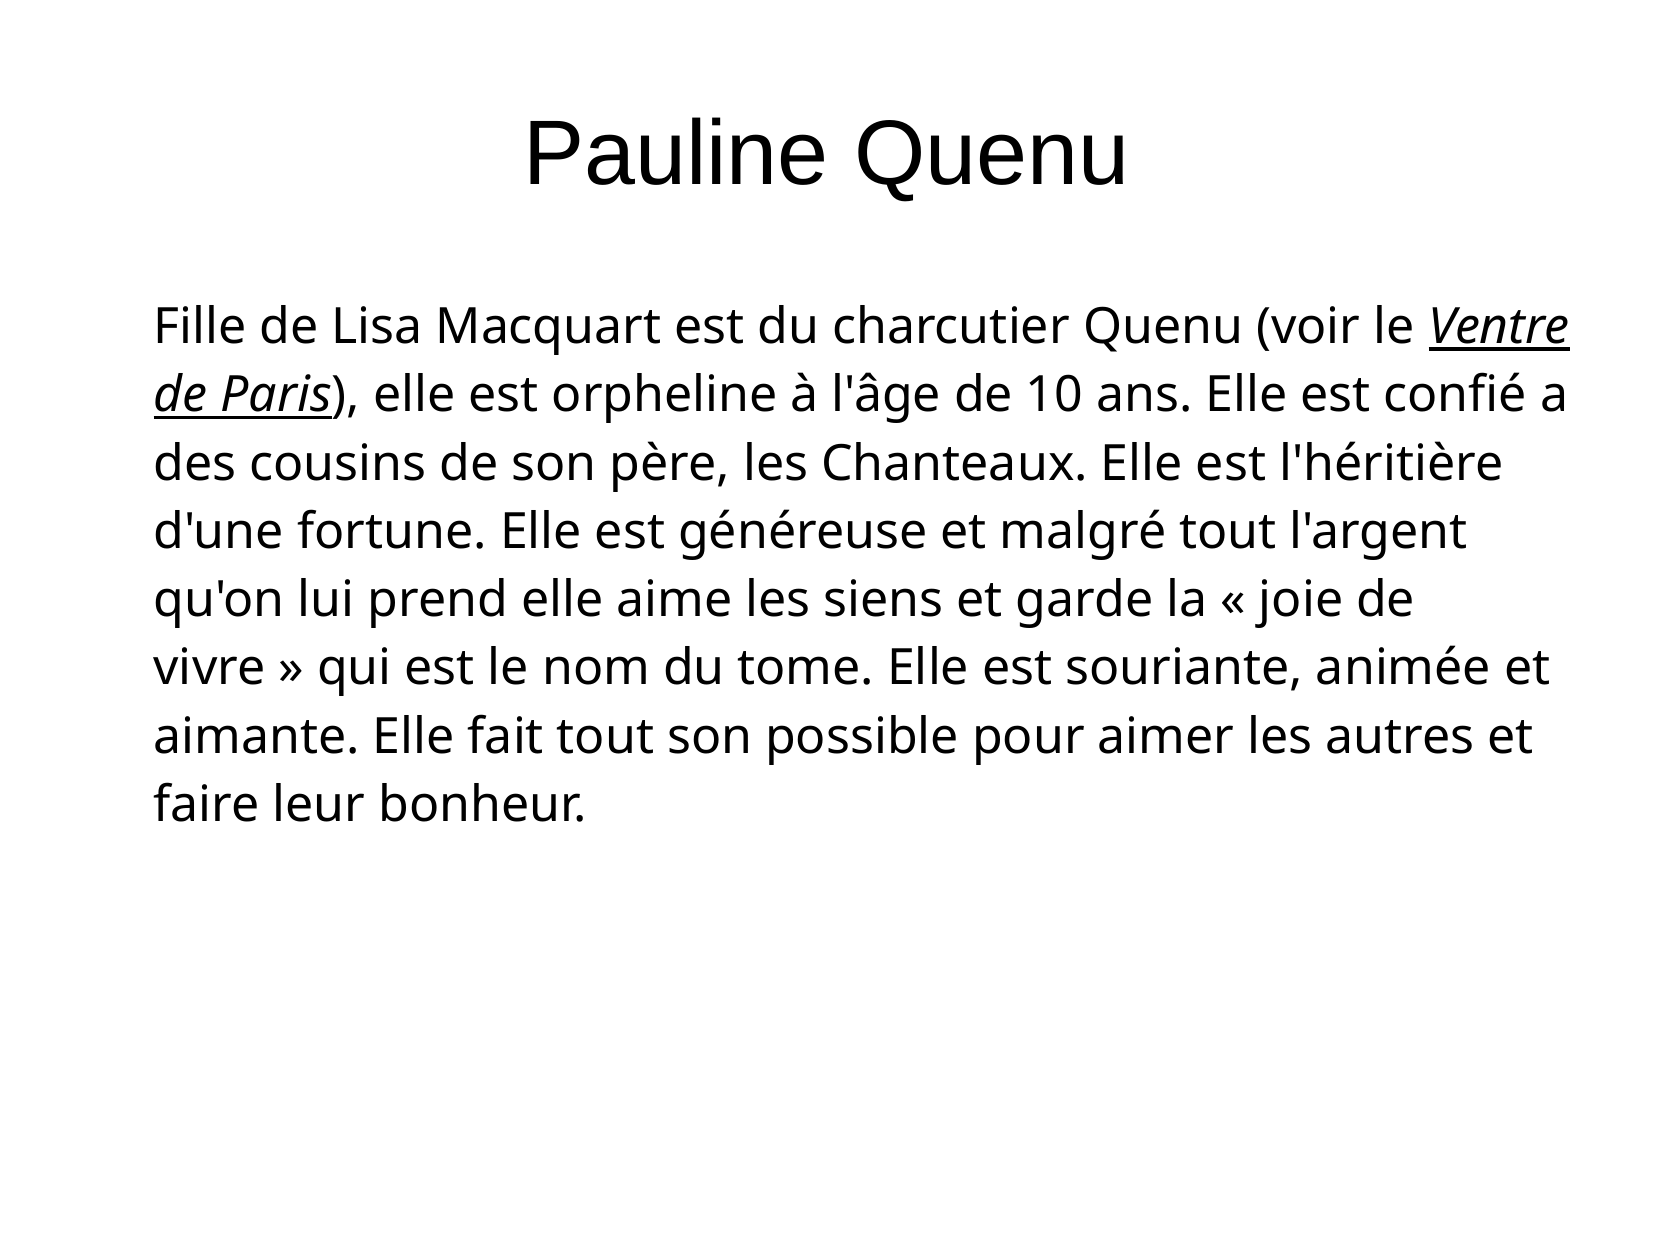

# Pauline Quenu
Fille de Lisa Macquart est du charcutier Quenu (voir le Ventre de Paris), elle est orpheline à l'âge de 10 ans. Elle est confié a des cousins de son père, les Chanteaux. Elle est l'héritière d'une fortune. Elle est généreuse et malgré tout l'argent qu'on lui prend elle aime les siens et garde la « joie de vivre » qui est le nom du tome. Elle est souriante, animée et aimante. Elle fait tout son possible pour aimer les autres et faire leur bonheur.